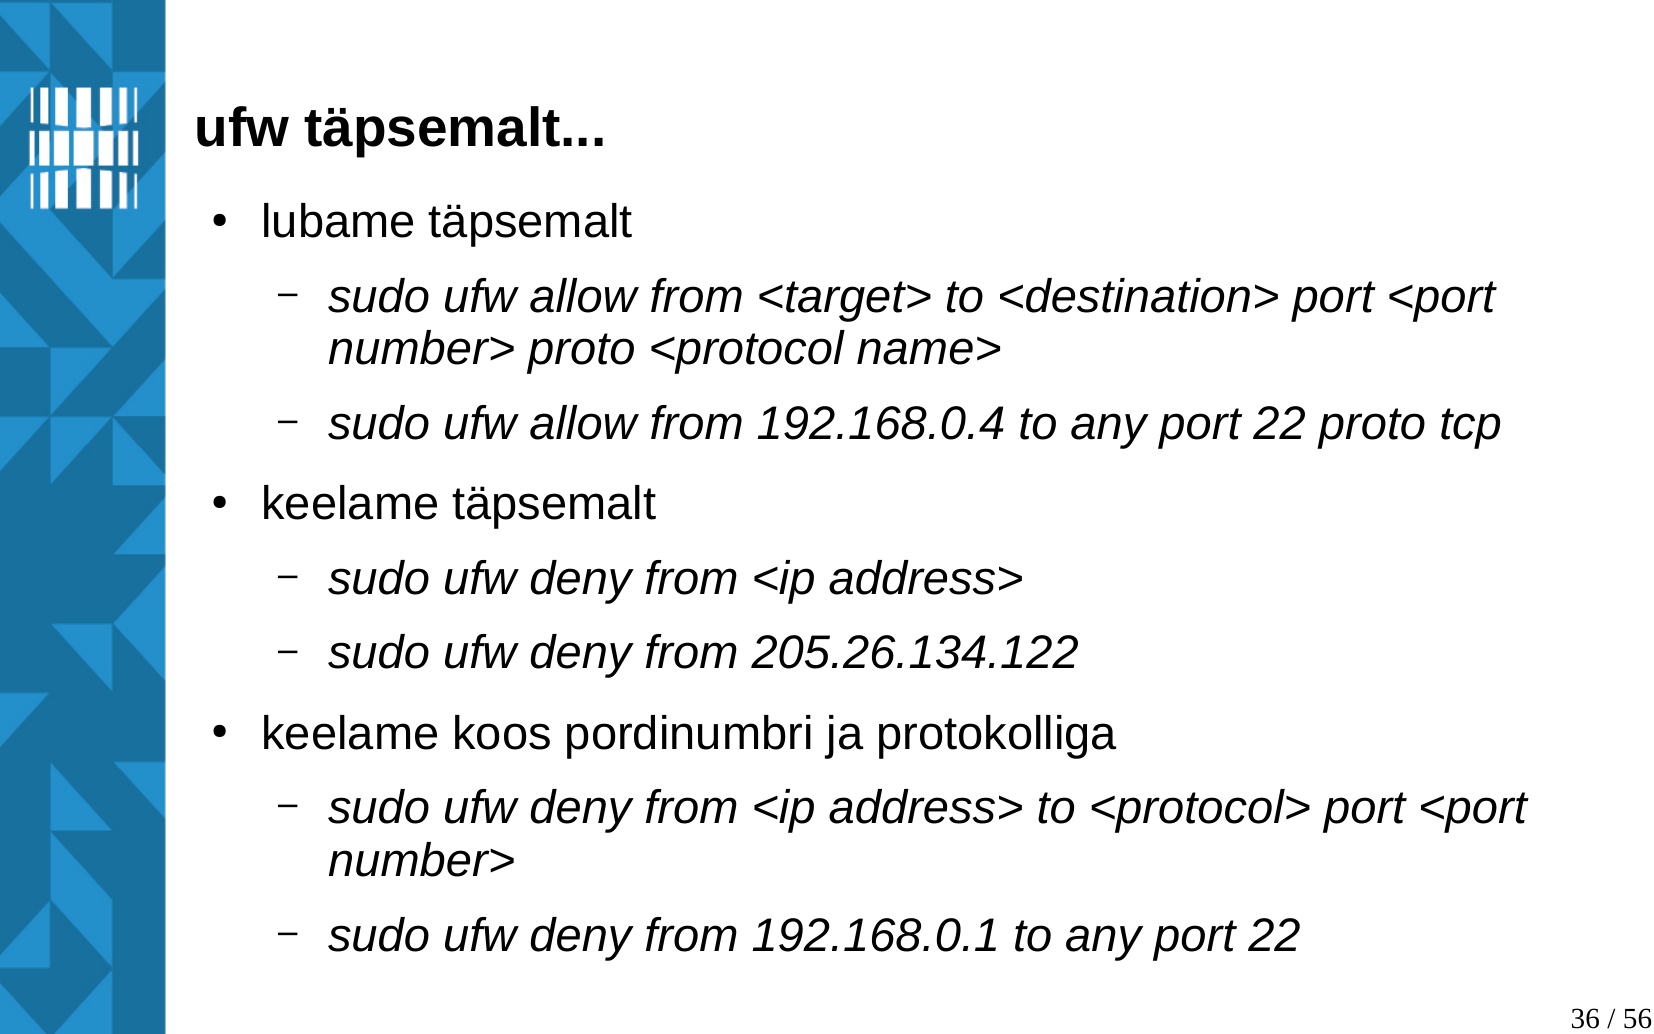

# ufw täpsemalt...
lubame täpsemalt
sudo ufw allow from <target> to <destination> port <port number> proto <protocol name>
sudo ufw allow from 192.168.0.4 to any port 22 proto tcp
keelame täpsemalt
sudo ufw deny from <ip address>
sudo ufw deny from 205.26.134.122
keelame koos pordinumbri ja protokolliga
sudo ufw deny from <ip address> to <protocol> port <port number>
sudo ufw deny from 192.168.0.1 to any port 22
36